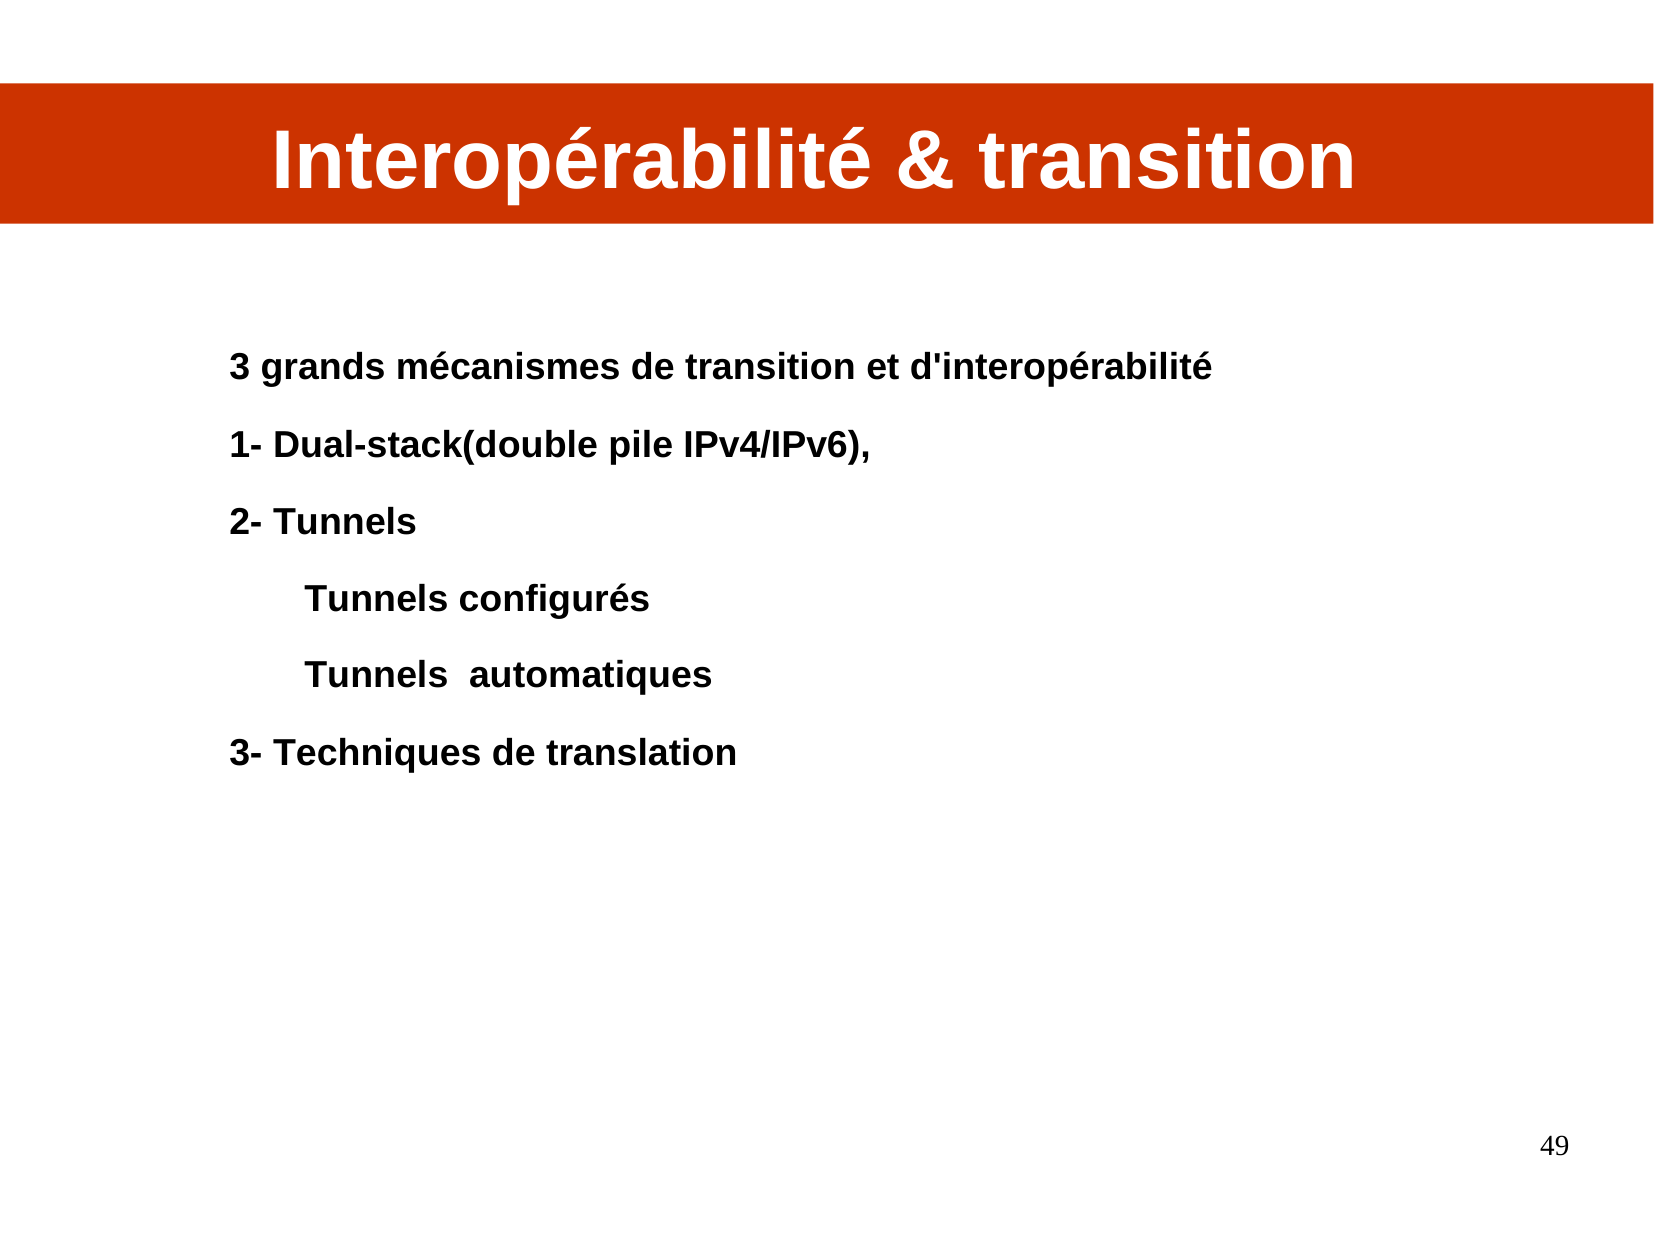

# Interopérabilité & transition
3 grands mécanismes de transition et d'interopérabilité
1- Dual-stack(double pile IPv4/IPv6),
2- Tunnels
Tunnels configurés
Tunnels automatiques
3- Techniques de translation